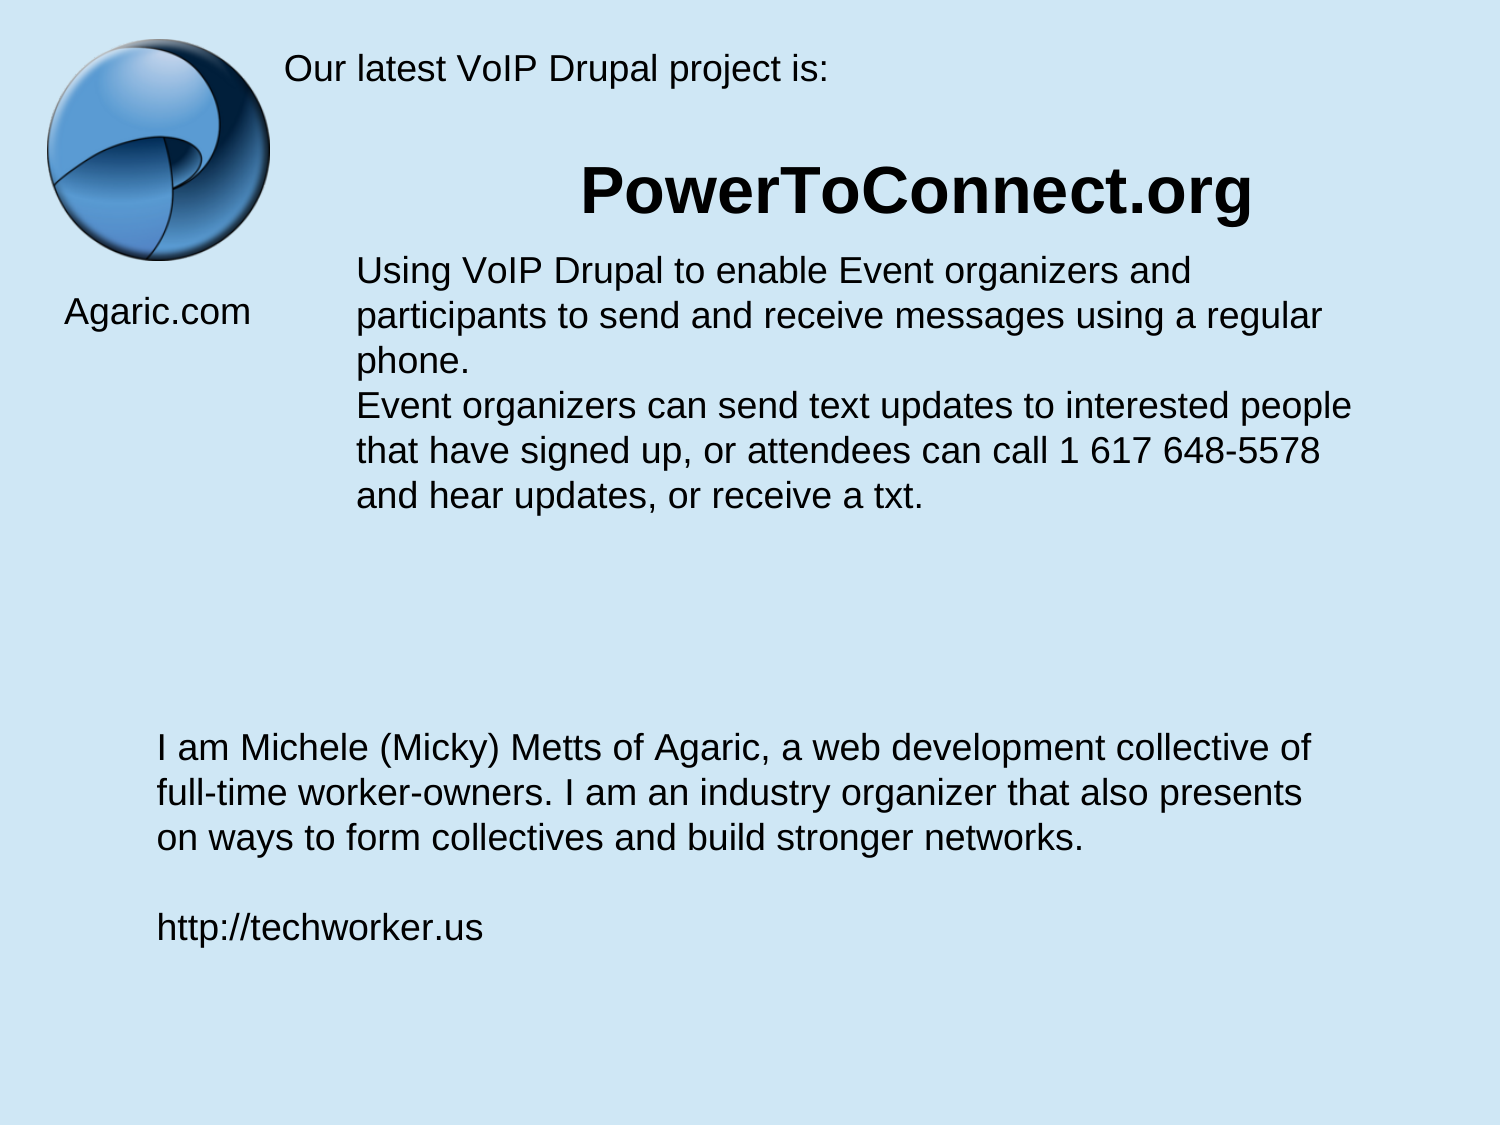

Our latest VoIP Drupal project is:
PowerToConnect.org
Using VoIP Drupal to enable Event organizers and participants to send and receive messages using a regular phone.
Event organizers can send text updates to interested people that have signed up, or attendees can call 1 617 648-5578 and hear updates, or receive a txt.
Agaric.com
I am Michele (Micky) Metts of Agaric, a web development collective of full-time worker-owners. I am an industry organizer that also presents on ways to form collectives and build stronger networks.
http://techworker.us